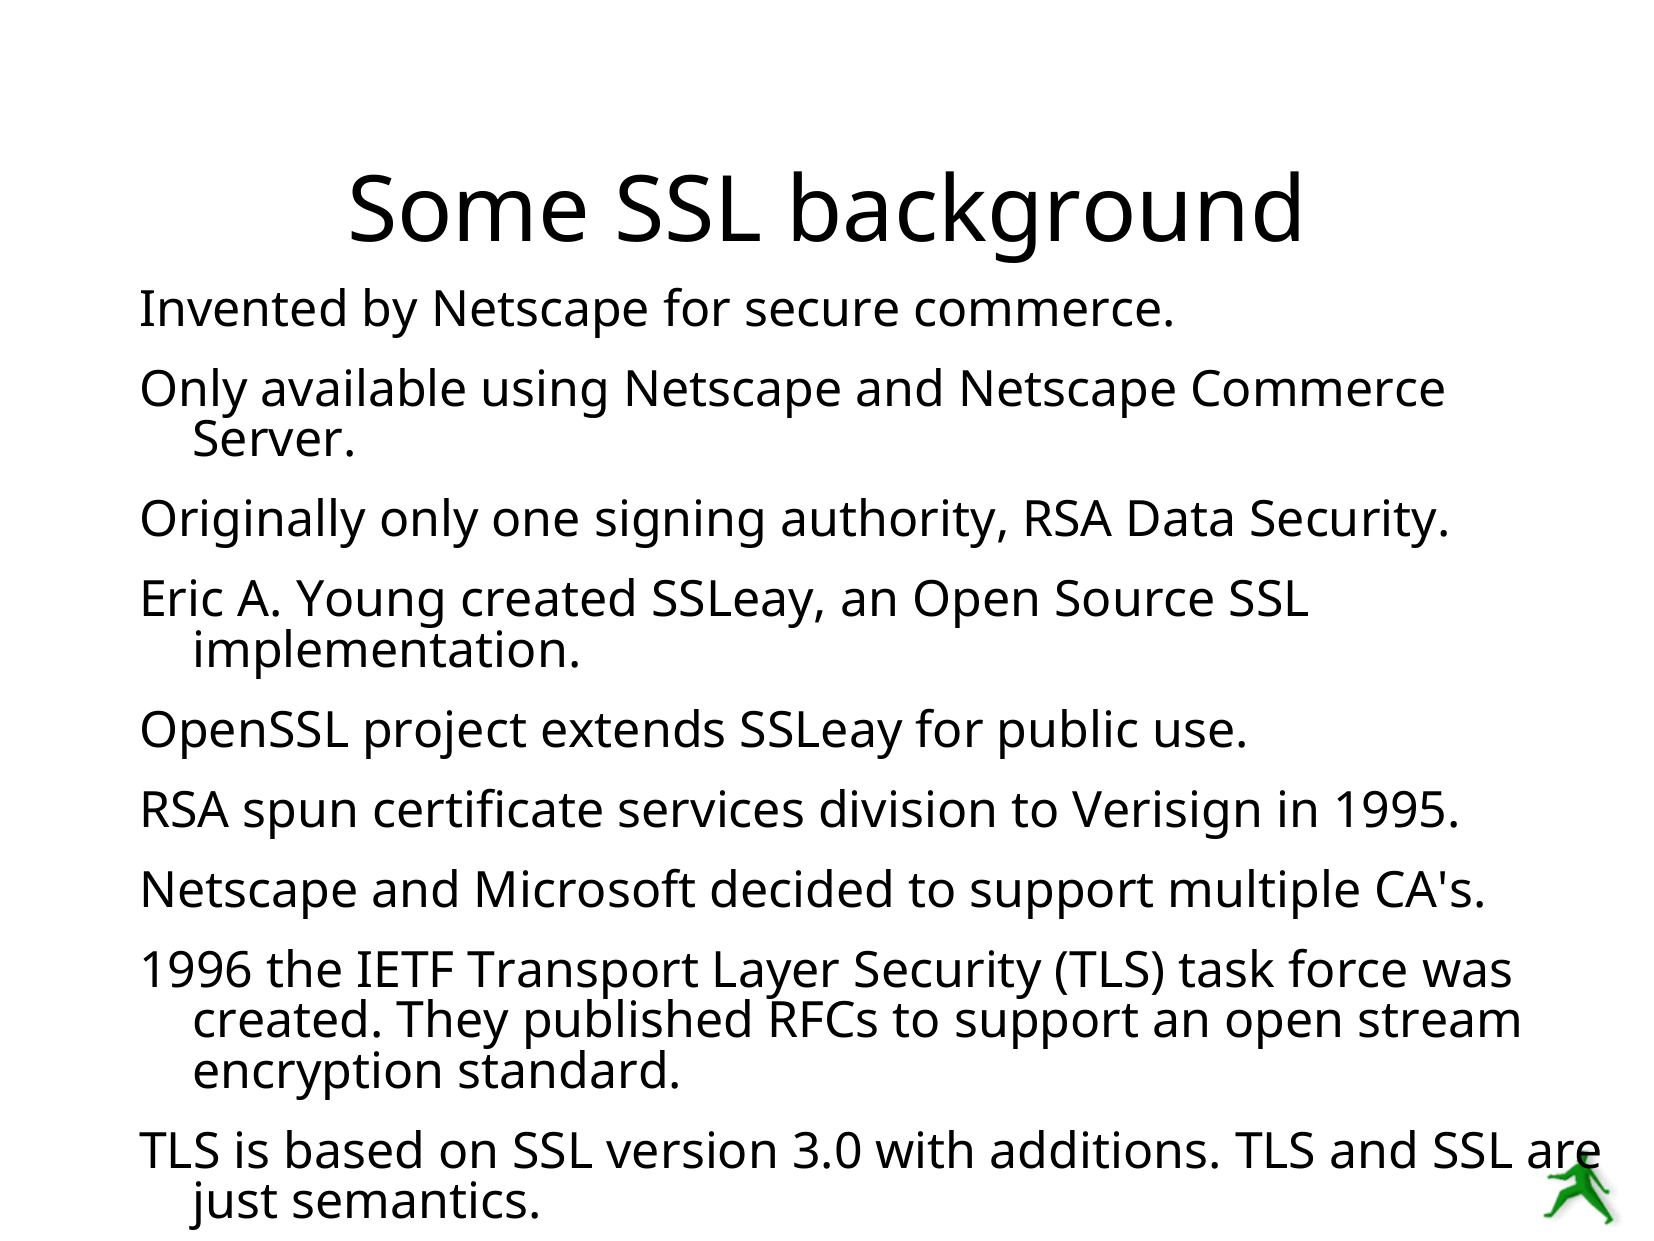

# Some SSL background
Invented by Netscape for secure commerce.
Only available using Netscape and Netscape Commerce Server.
Originally only one signing authority, RSA Data Security.
Eric A. Young created SSLeay, an Open Source SSL implementation.
OpenSSL project extends SSLeay for public use.
RSA spun certificate services division to Verisign in 1995.
Netscape and Microsoft decided to support multiple CA's.
1996 the IETF Transport Layer Security (TLS) task force was created. They published RFCs to support an open stream encryption standard.
TLS is based on SSL version 3.0 with additions. TLS and SSL are just semantics.
You might consider TSL to be SSL version 3.1.